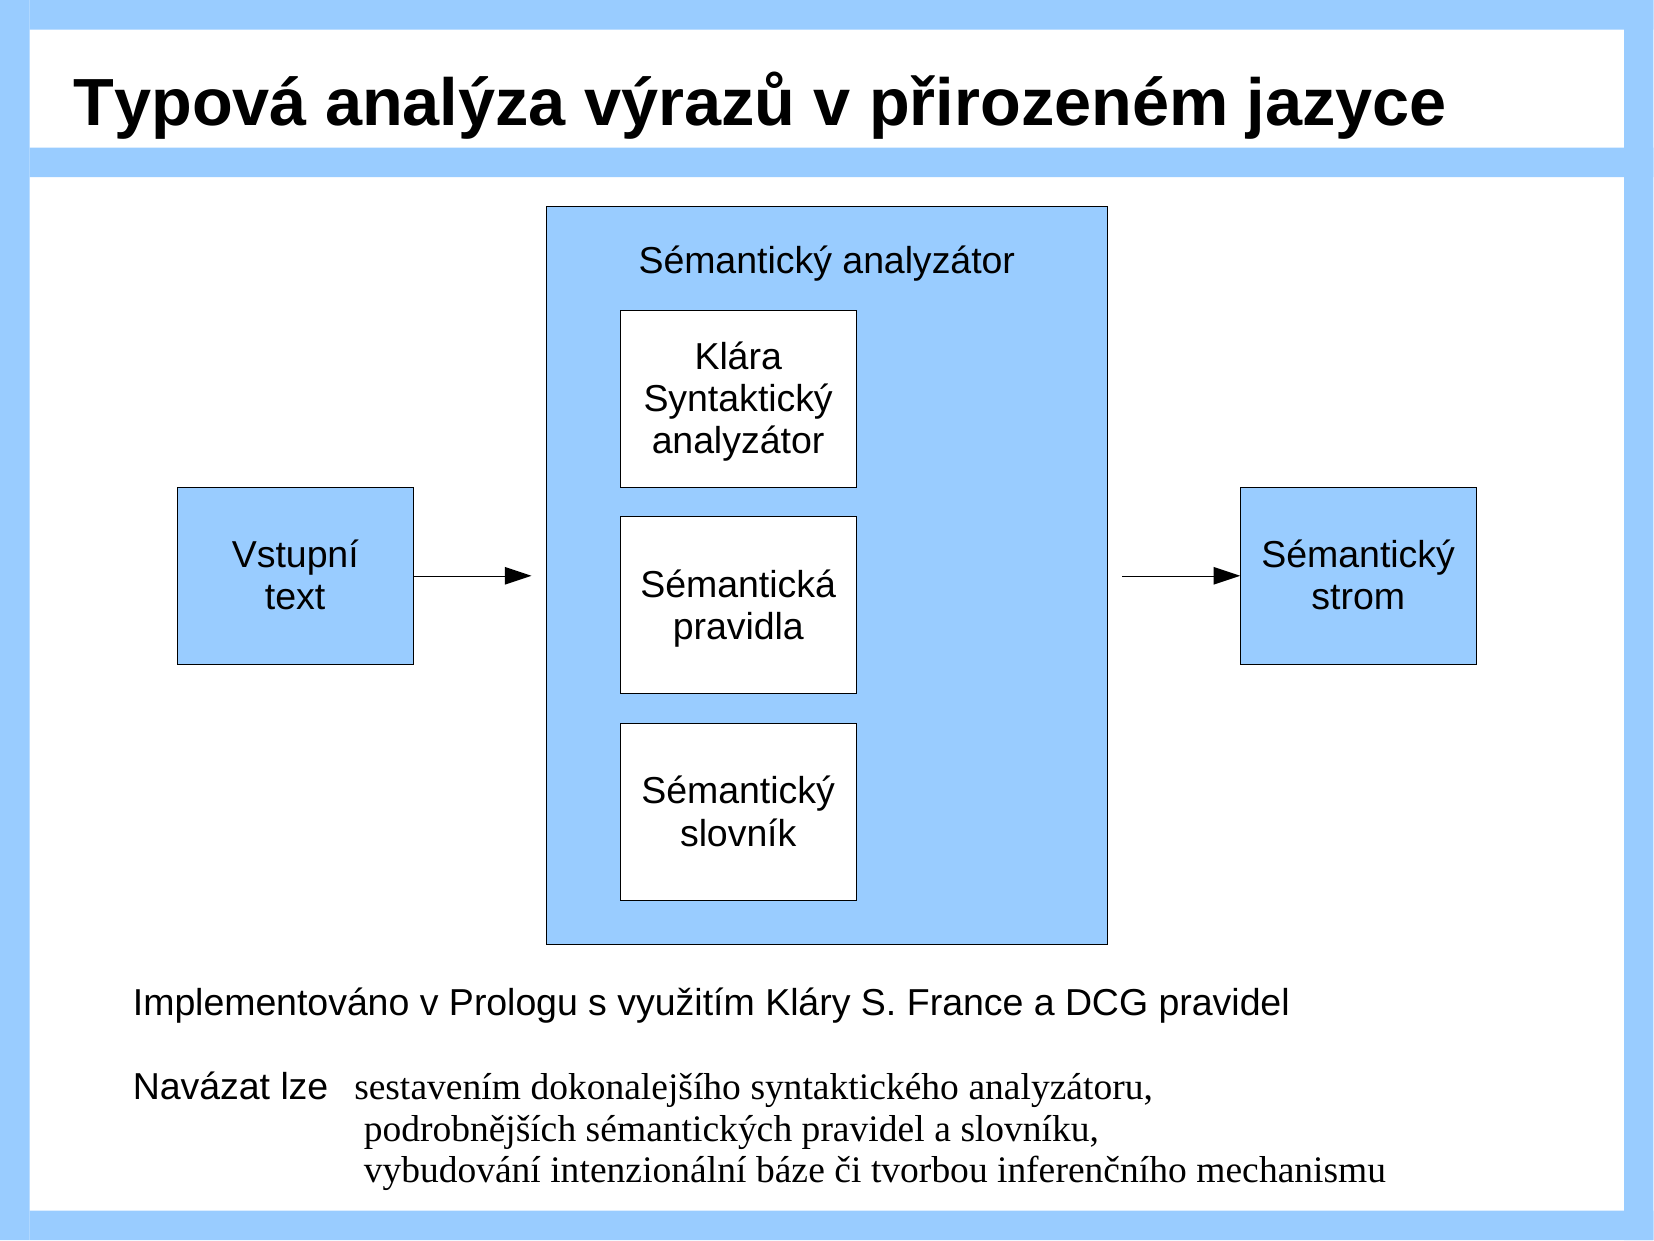

Typová analýza výrazů v přirozeném jazyce
Sémantický analyzátor
Klára
Syntaktický
analyzátor
Vstupní
text
Sémantický
strom
Sémantická
pravidla
Sémantický
slovník
Implementováno v Prologu s využitím Kláry S. France a DCG pravidel
Navázat lze 	sestavením dokonalejšího syntaktického analyzátoru,
			 podrobnějších sémantických pravidel a slovníku,
			 vybudování intenzionální báze či tvorbou inferenčního mechanismu